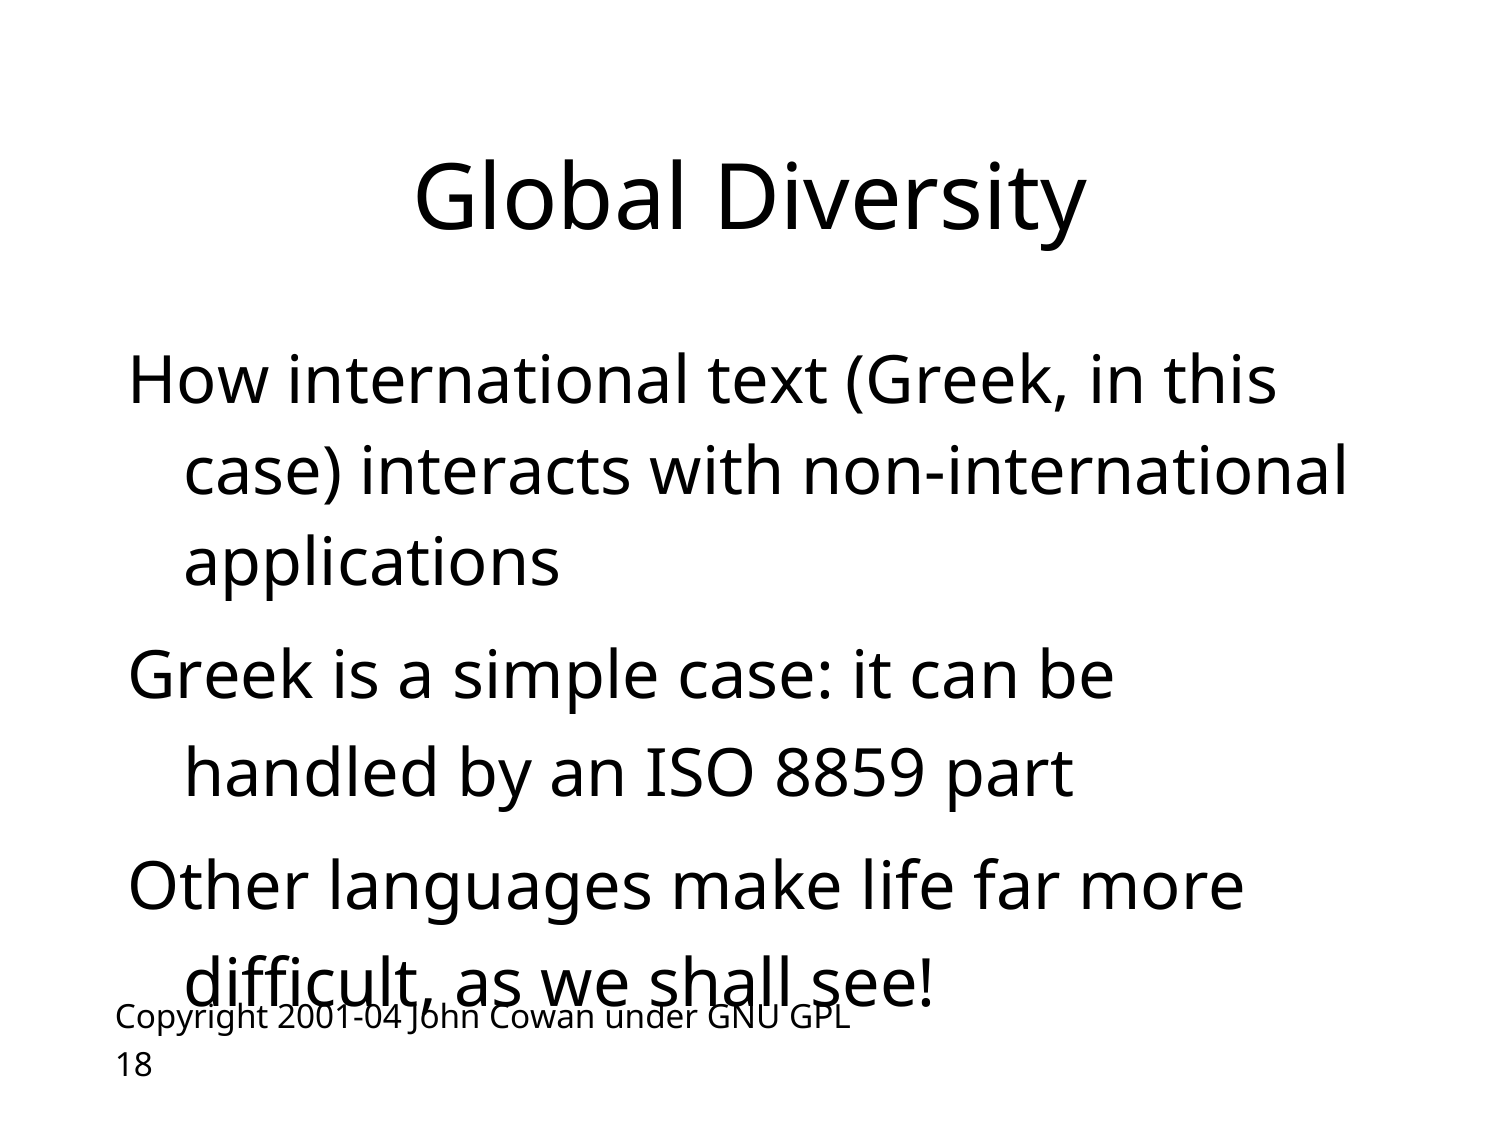

# Global Diversity
How international text (Greek, in this case) interacts with non-international applications
Greek is a simple case: it can be handled by an ISO 8859 part
Other languages make life far more difficult, as we shall see!